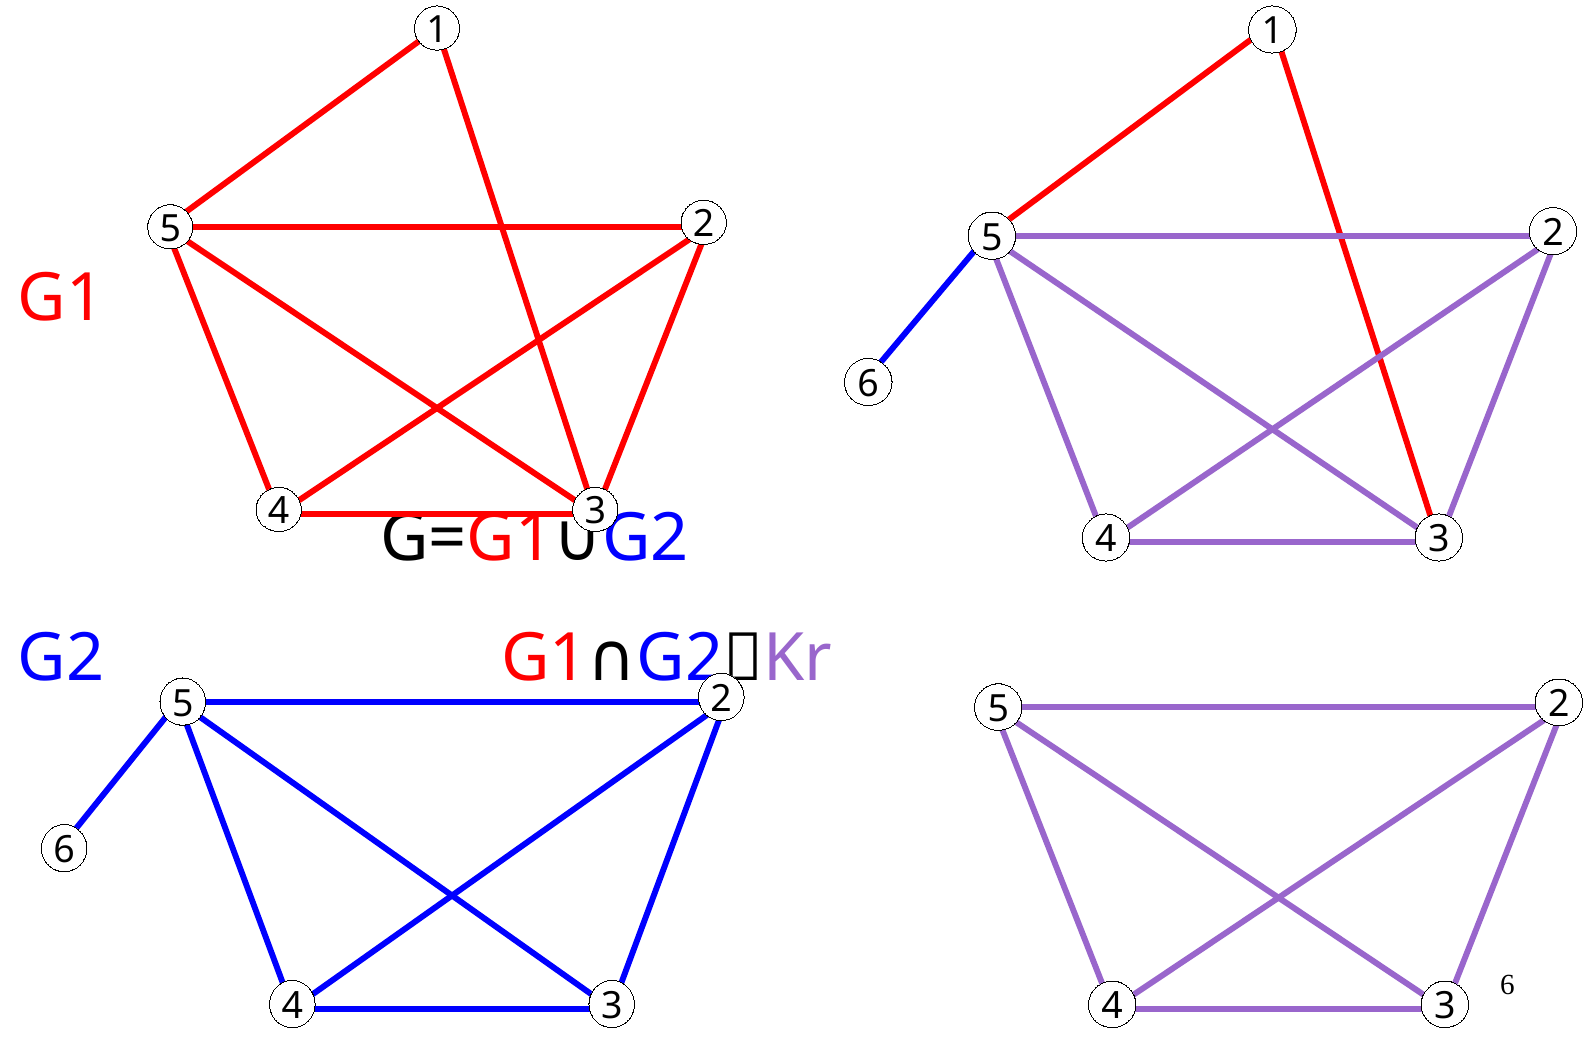

1
1
#
2
5
2
5
G1
 G=G1∪G2
G2 G1∩G2～Kr
6
4
3
4
3
2
5
2
5
6
6
4
3
4
3